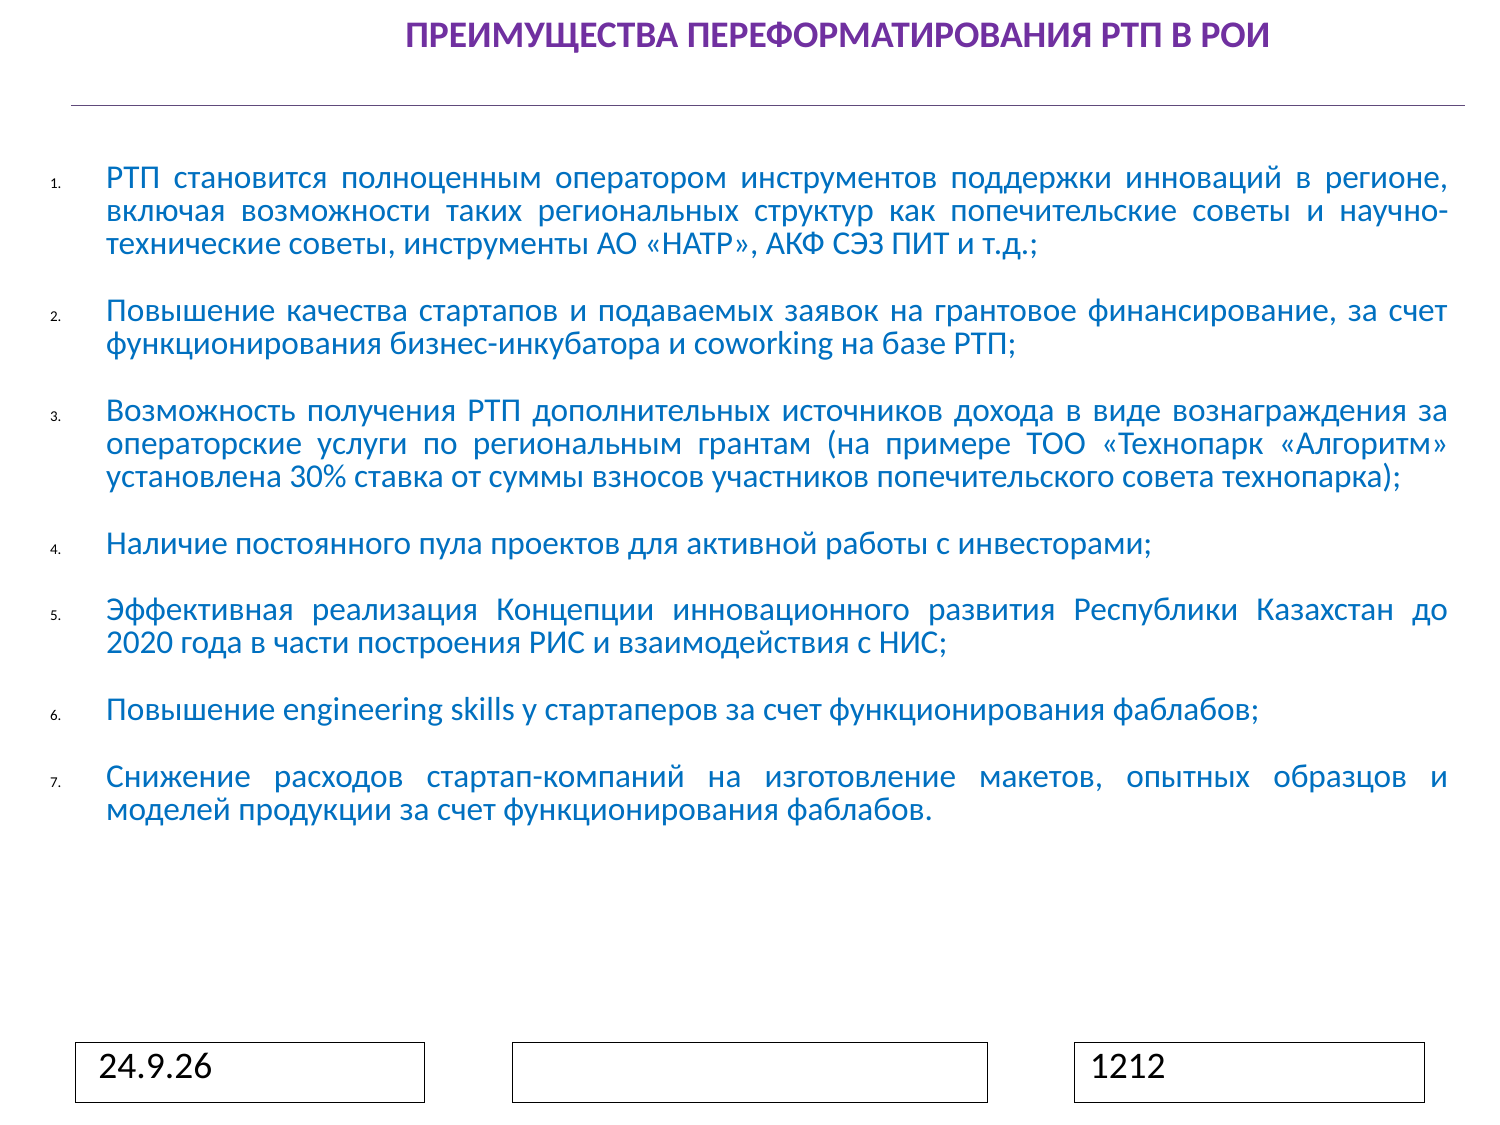

ПРЕИМУЩЕСТВА ПЕРЕФОРМАТИРОВАНИЯ РТП В РОИ
РТП становится полноценным оператором инструментов поддержки инноваций в регионе, включая возможности таких региональных структур как попечительские советы и научно-технические советы, инструменты АО «НАТР», АКФ СЭЗ ПИТ и т.д.;
Повышение качества стартапов и подаваемых заявок на грантовое финансирование, за счет функционирования бизнес-инкубатора и coworking на базе РТП;
Возможность получения РТП дополнительных источников дохода в виде вознаграждения за операторские услуги по региональным грантам (на примере ТОО «Технопарк «Алгоритм» установлена 30% ставка от суммы взносов участников попечительского совета технопарка);
Наличие постоянного пула проектов для активной работы с инвесторами;
Эффективная реализация Концепции инновационного развития Республики Казахстан до 2020 года в части построения РИС и взаимодействия с НИС;
Повышение engineering skills у стартаперов за счет функционирования фаблабов;
Снижение расходов стартап-компаний на изготовление макетов, опытных образцов и моделей продукции за счет функционирования фаблабов.